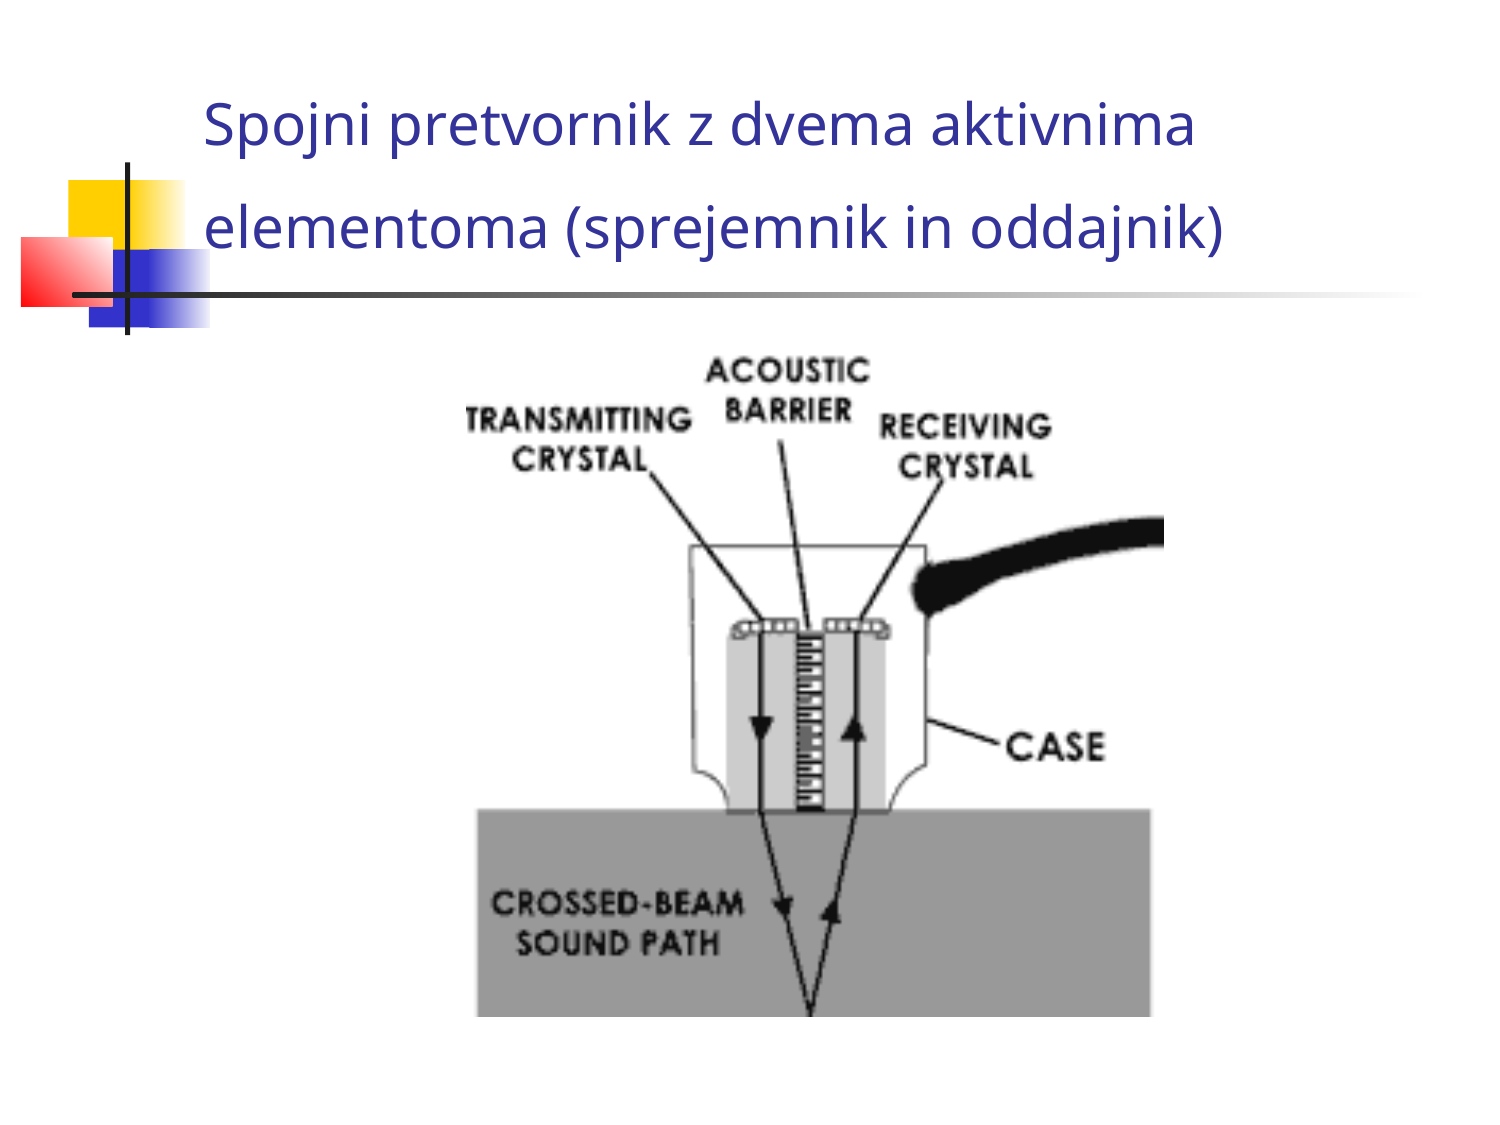

# Spojni pretvornik z dvema aktivnima elementoma (sprejemnik in oddajnik)